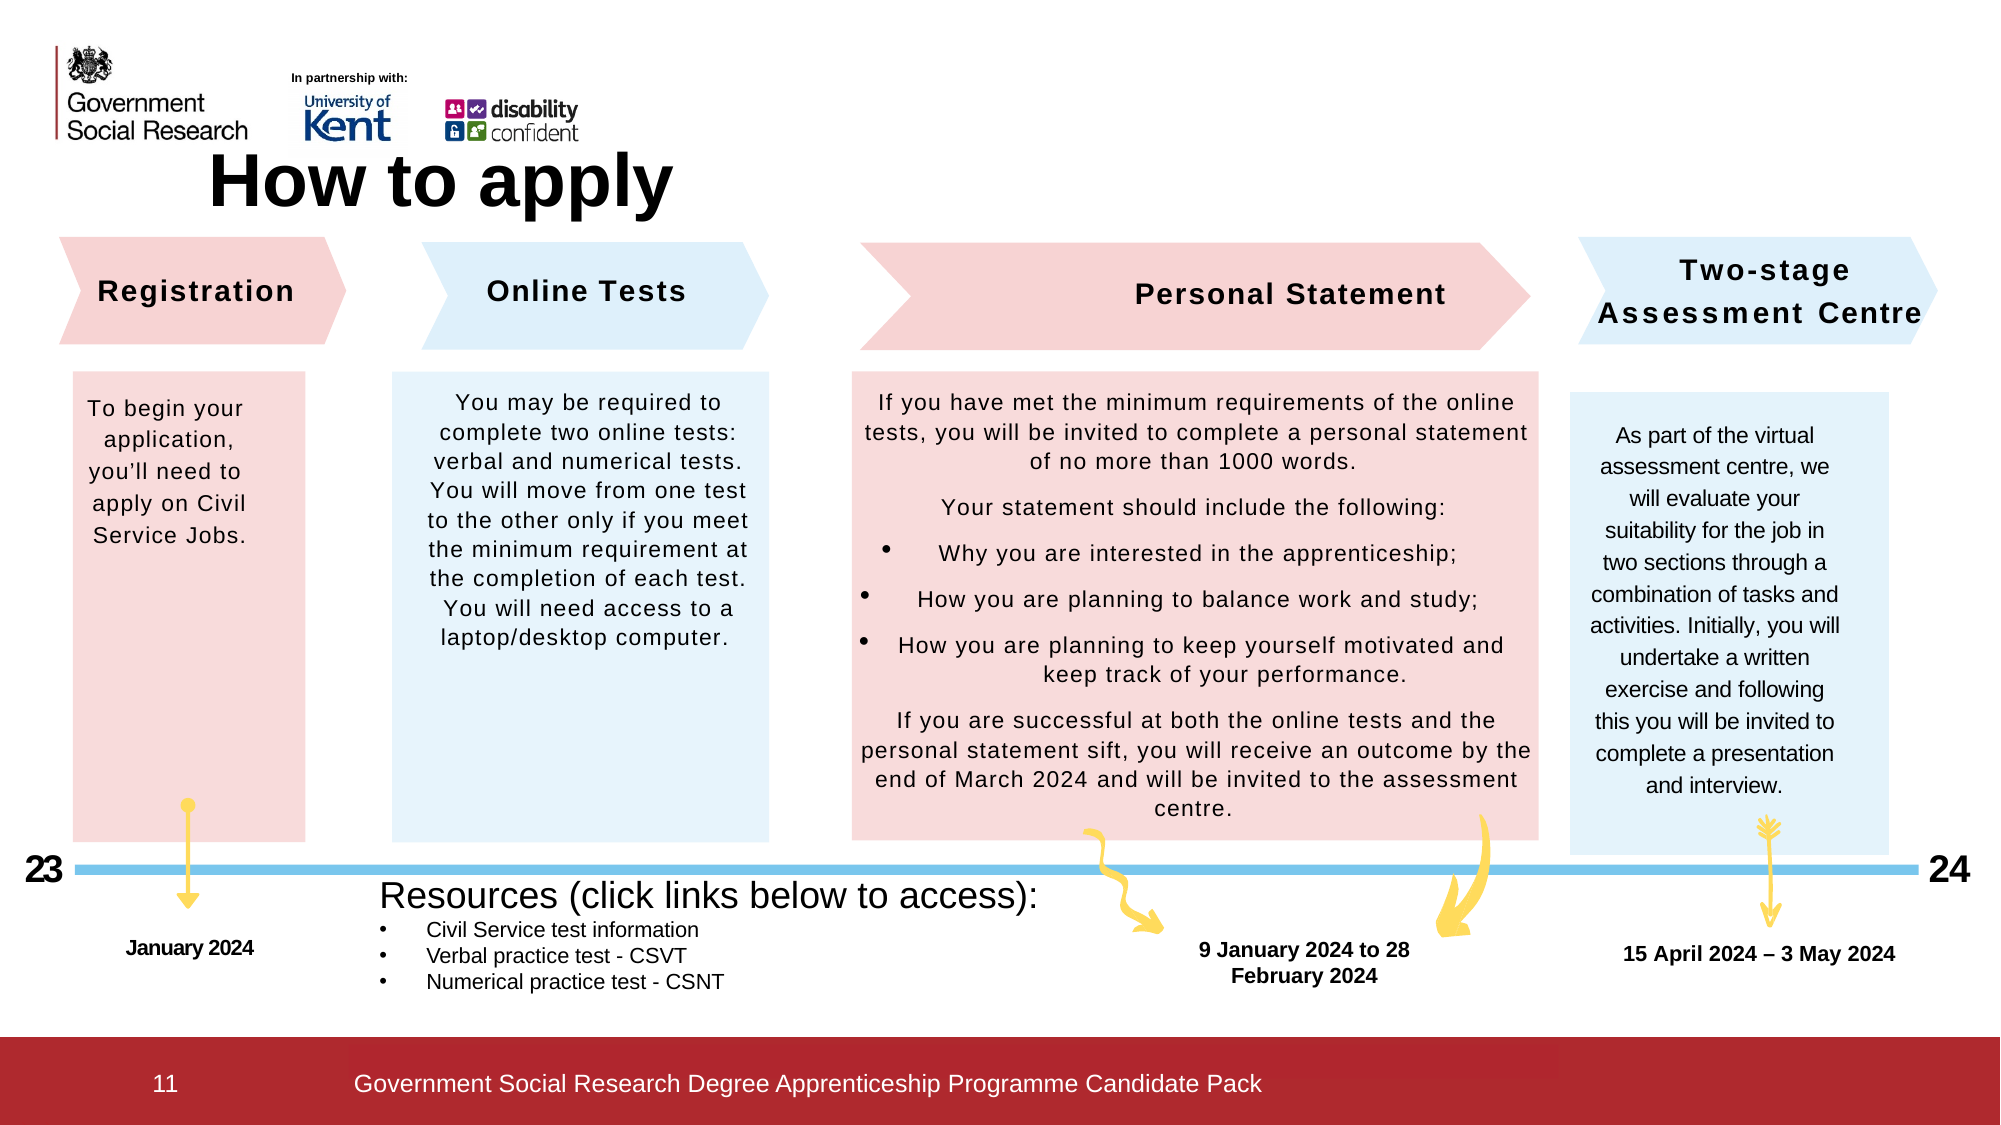

# How to apply
Two-stage
Assessment Centre
Personal Statement
Registration
Online Tests
You may be required to complete two online tests: verbal and numerical tests. You will move from one test to the other only if you meet the minimum requirement at the completion of each test. You will need access to a laptop/desktop computer.
If you have met the minimum requirements of the online tests, you will be invited to complete a personal statement of no more than 1000 words.
Your statement should include the following:
Why you are interested in the apprenticeship;
How you are planning to balance work and study;
How you are planning to keep yourself motivated and keep track of your performance.
If you are successful at both the online tests and the personal statement sift, you will receive an outcome by the end of March 2024 and will be invited to the assessment centre.
To begin your application, you’ll need to apply on Civil Service Jobs.
As part of the virtual assessment centre, we will evaluate your suitability for the job in two sections through a combination of tasks and activities. Initially, you will undertake a written exercise and following this you will be invited to complete a presentation and interview.
23
24
Resources (click links below to access):
Civil Service test information
Verbal practice test - CSVT
Numerical practice test - CSNT
January 2024
9 January 2024 to 28 February 2024
15 April 2024 – 3 May 2024
11
Government Social Research Degree Apprenticeship Programme Candidate Pack